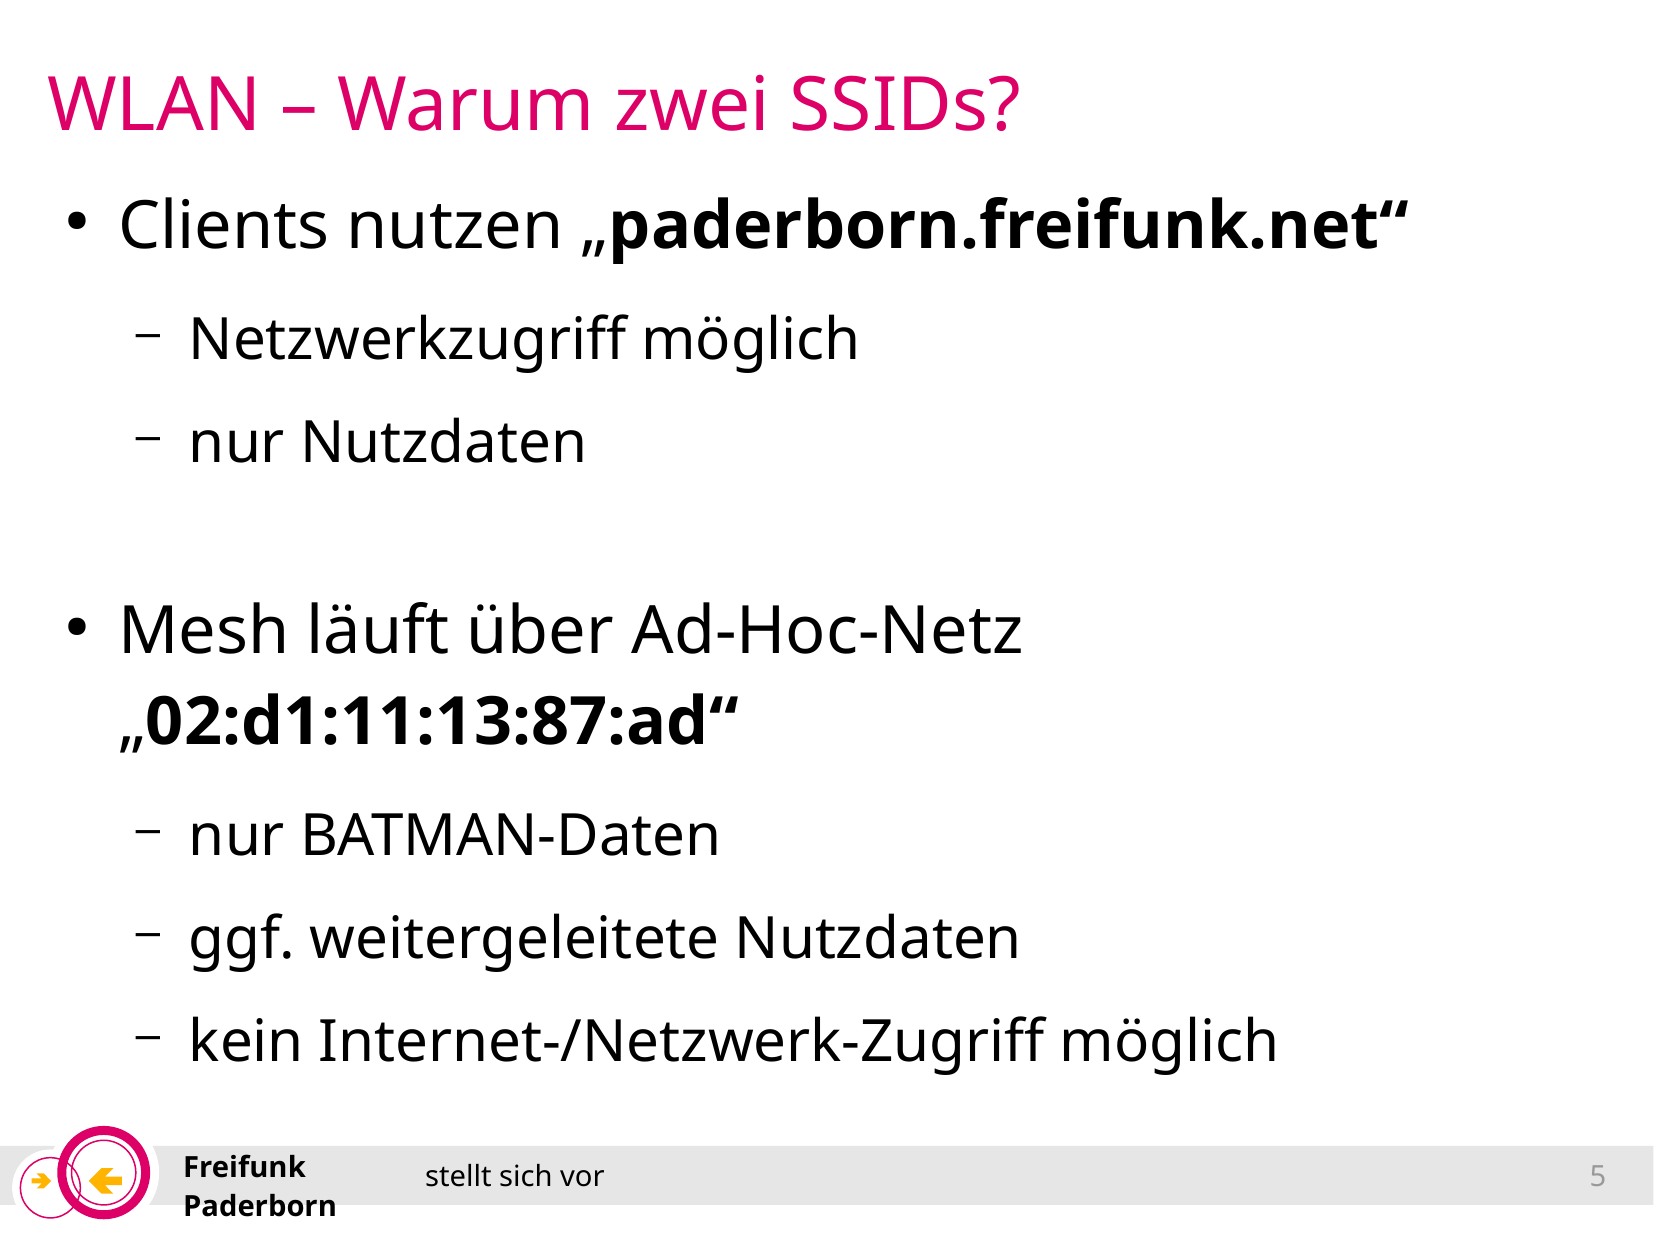

# WLAN – Warum zwei SSIDs?
Clients nutzen „paderborn.freifunk.net“
Netzwerkzugriff möglich
nur Nutzdaten
Mesh läuft über Ad-Hoc-Netz „02:d1:11:13:87:ad“
nur BATMAN-Daten
ggf. weitergeleitete Nutzdaten
kein Internet-/Netzwerk-Zugriff möglich
stellt sich vor
5